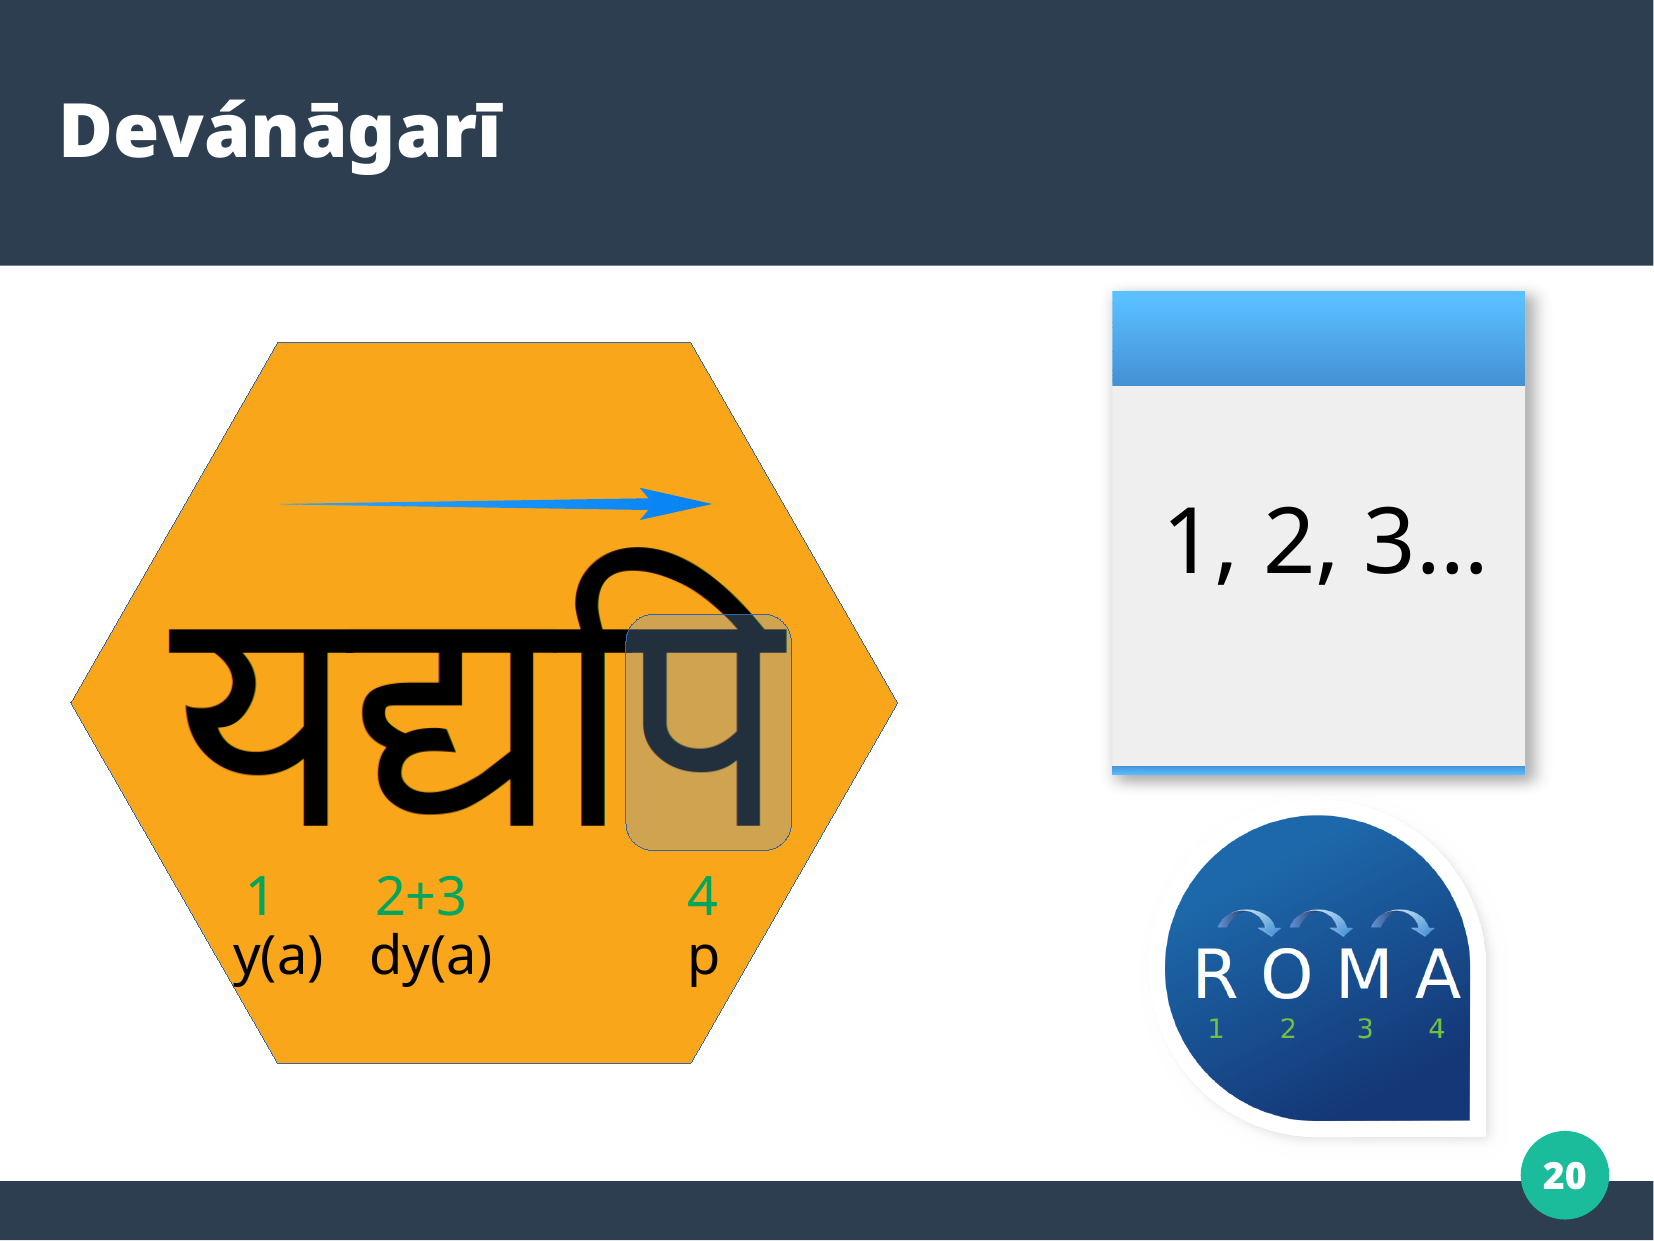

# Devánāgarī
1, 2, 3…
1
1
2+3
4
y(a)
dy(a)
p
20